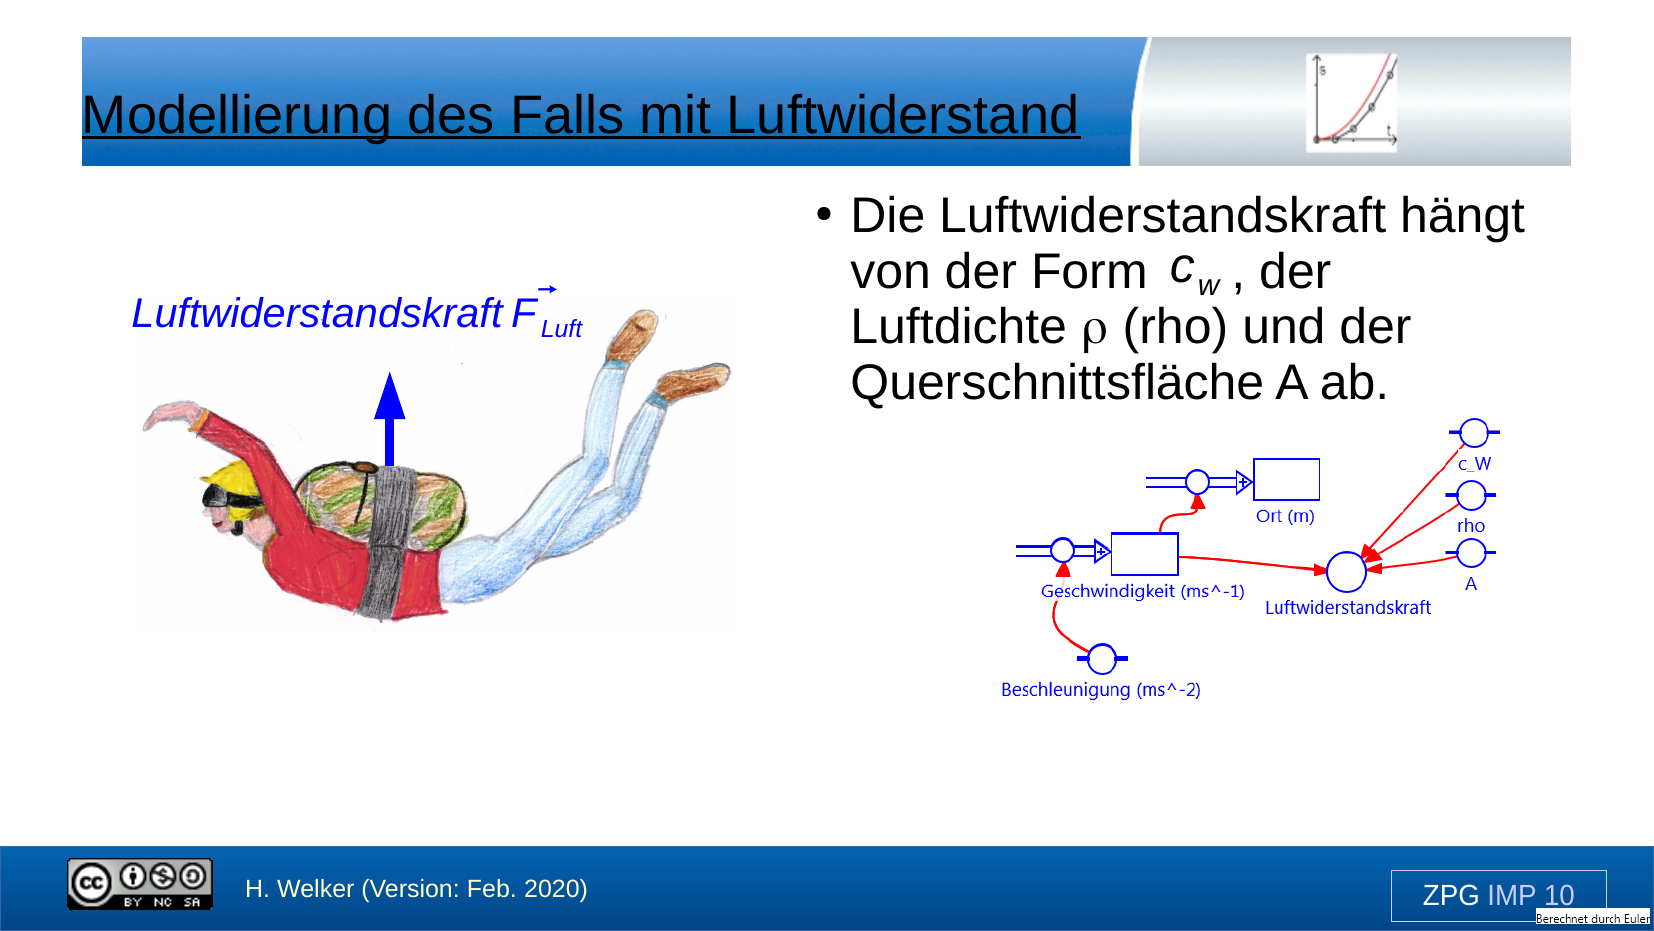

# Modellierung des Falls mit Luftwiderstand
Die Luftwiderstandskraft hängt von der Form , der Luftdichte  (rho) und der Querschnittsfläche A ab.